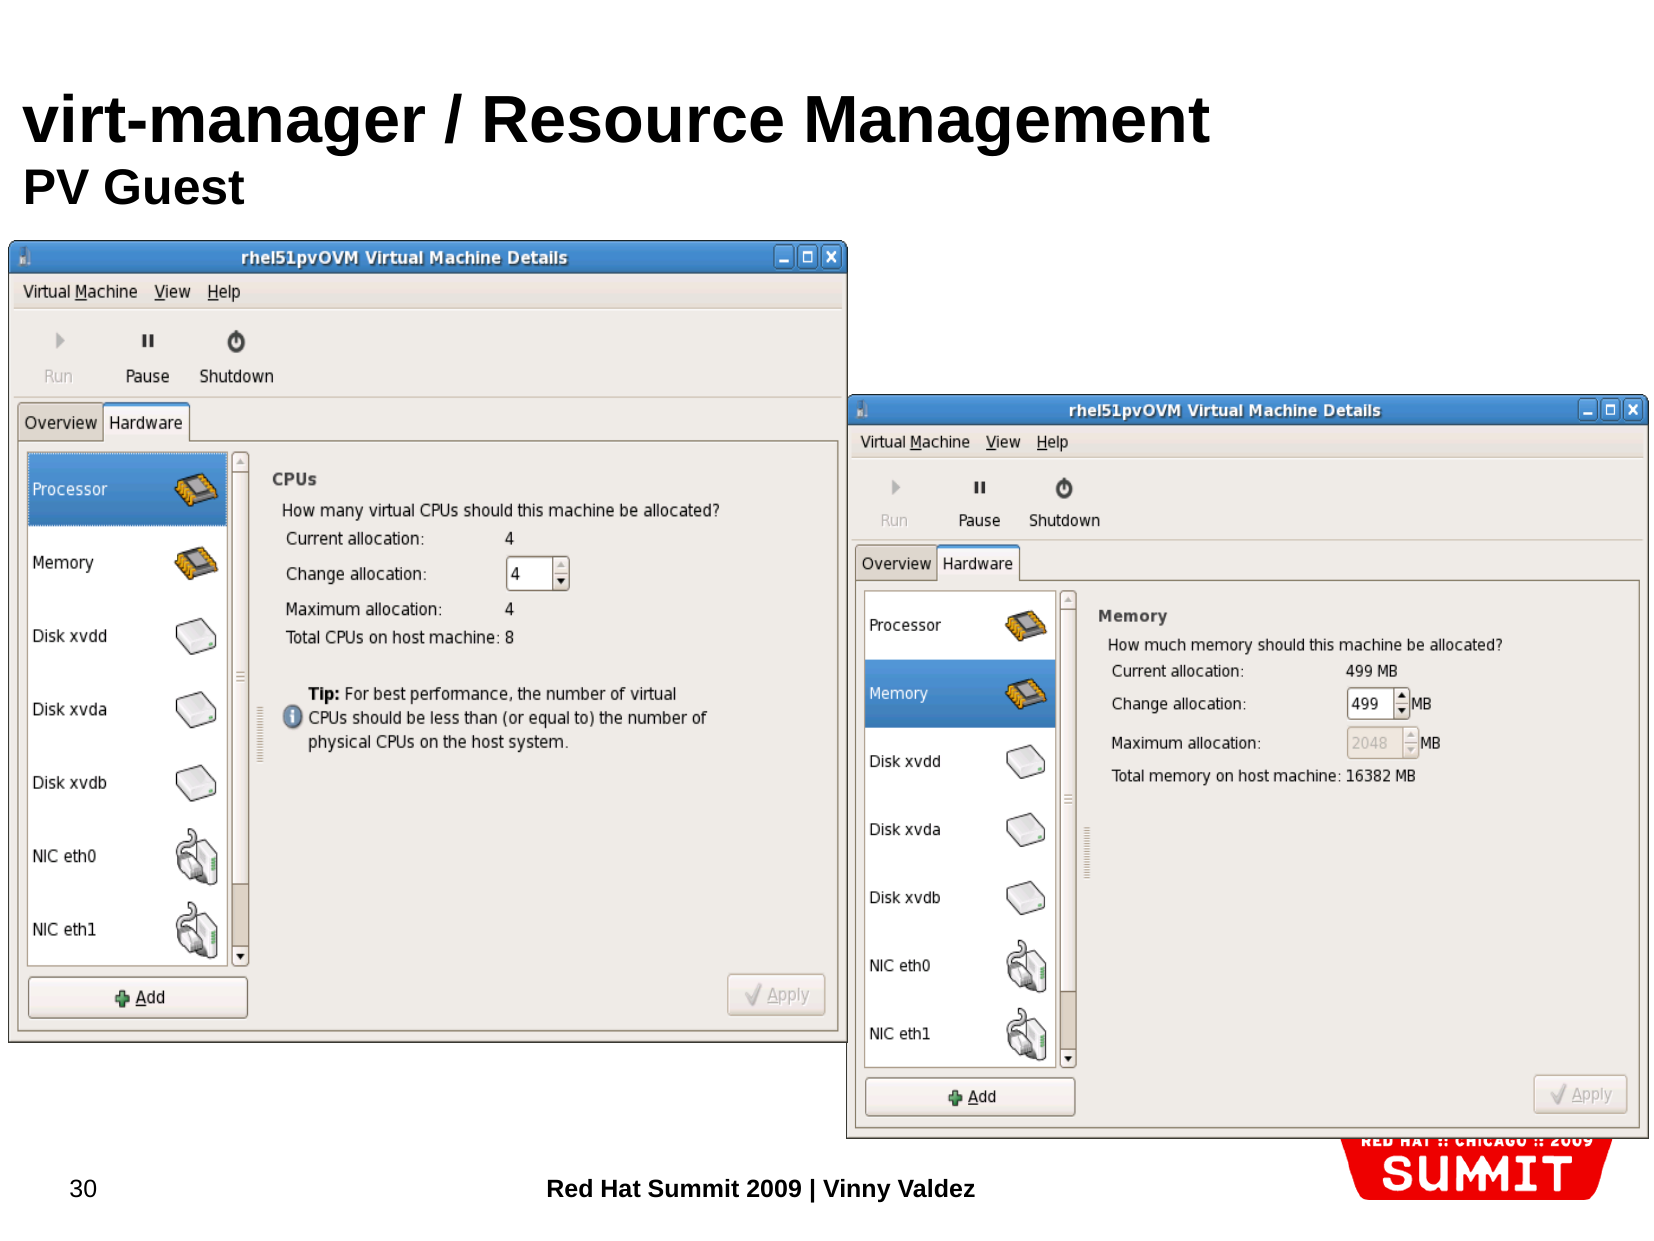

# virt-manager / Resource Management PV Guest